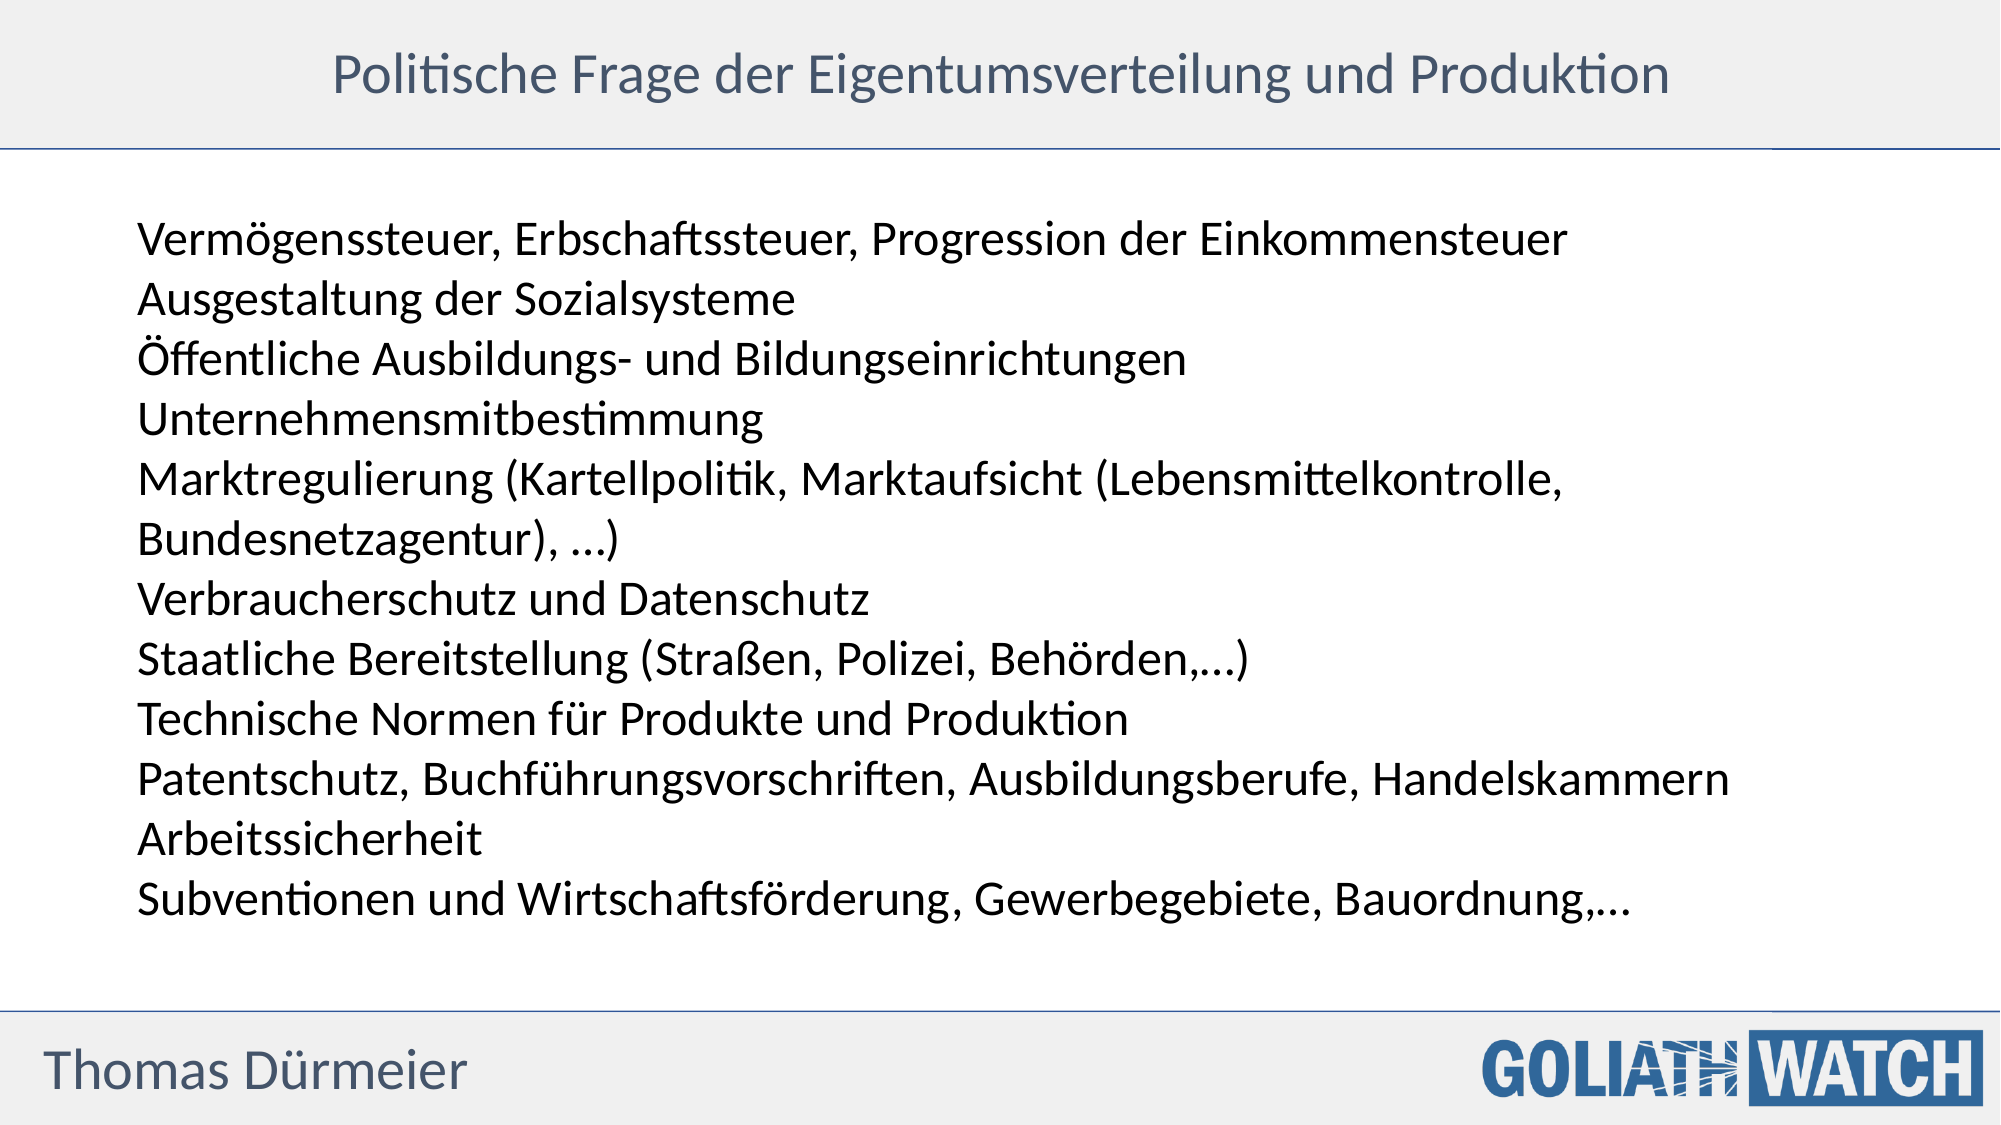

Politische Frage der Eigentumsverteilung und Produktion
Vermögenssteuer, Erbschaftssteuer, Progression der Einkommensteuer
Ausgestaltung der Sozialsysteme
Öffentliche Ausbildungs- und Bildungseinrichtungen
Unternehmensmitbestimmung
Marktregulierung (Kartellpolitik, Marktaufsicht (Lebensmittelkontrolle, Bundesnetzagentur), …)
Verbraucherschutz und Datenschutz
Staatliche Bereitstellung (Straßen, Polizei, Behörden,…)
Technische Normen für Produkte und Produktion
Patentschutz, Buchführungsvorschriften, Ausbildungsberufe, Handelskammern
Arbeitssicherheit
Subventionen und Wirtschaftsförderung, Gewerbegebiete, Bauordnung,…
Thomas Dürmeier